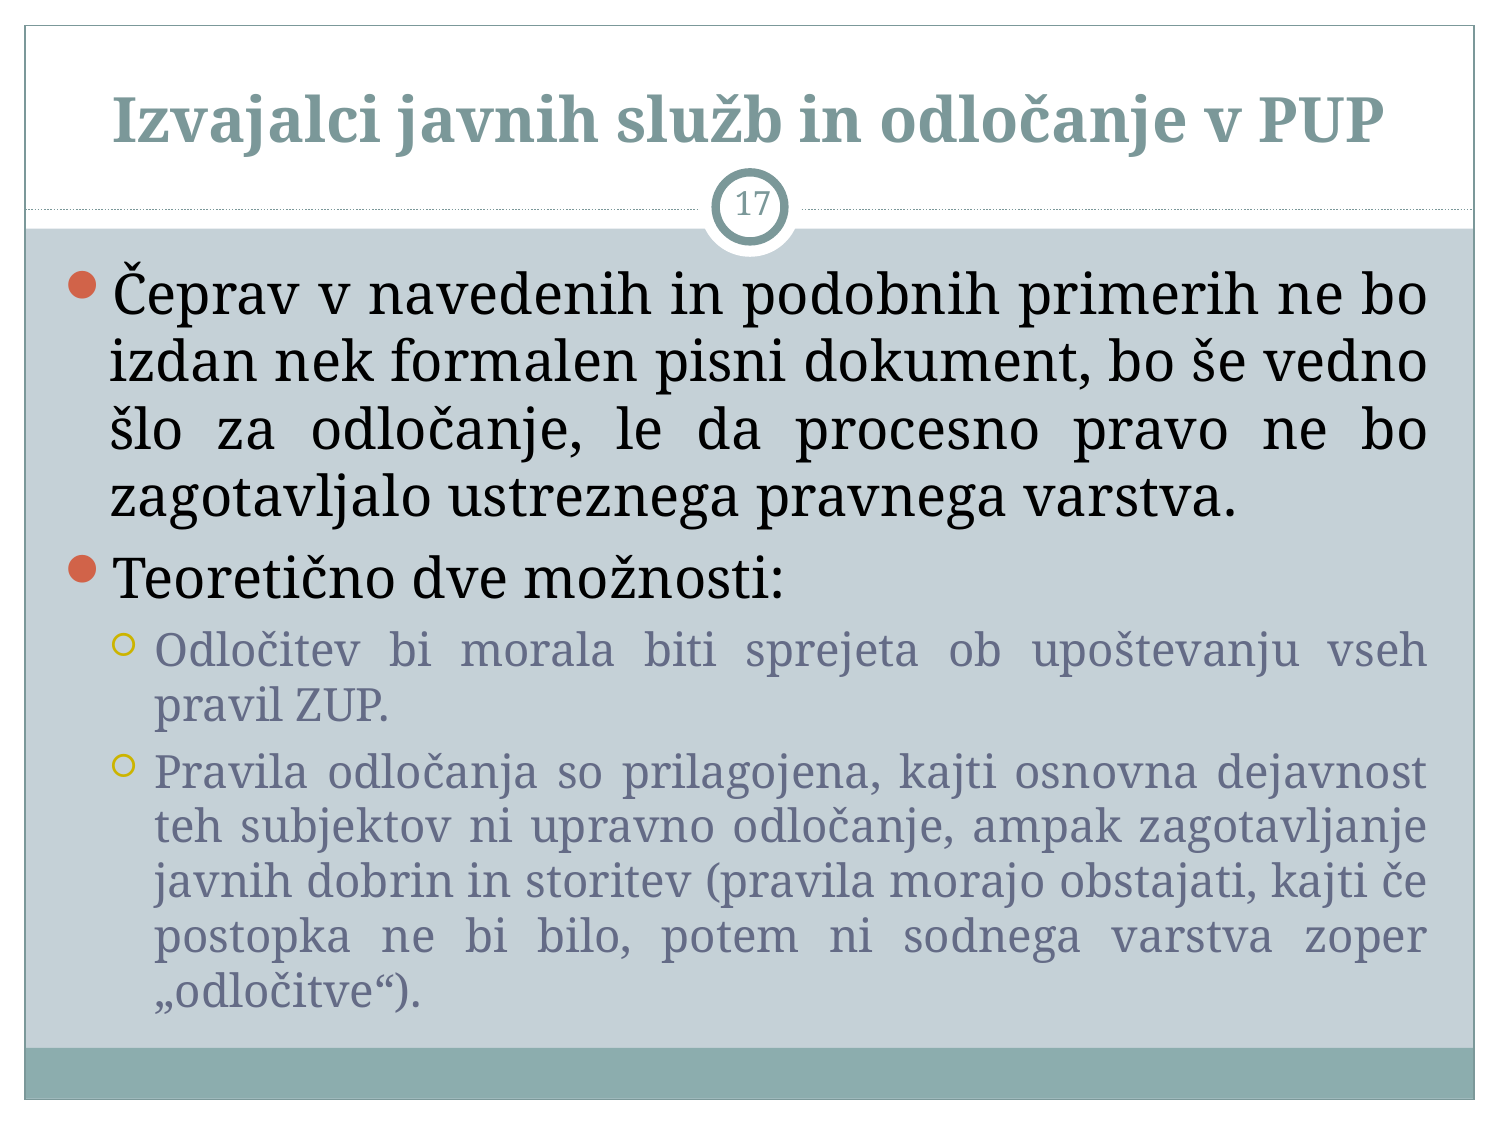

# Izvajalci javnih služb in odločanje v PUP
Čeprav v navedenih in podobnih primerih ne bo izdan nek formalen pisni dokument, bo še vedno šlo za odločanje, le da procesno pravo ne bo zagotavljalo ustreznega pravnega varstva.
Teoretično dve možnosti:
Odločitev bi morala biti sprejeta ob upoštevanju vseh pravil ZUP.
Pravila odločanja so prilagojena, kajti osnovna dejavnost teh subjektov ni upravno odločanje, ampak zagotavljanje javnih dobrin in storitev (pravila morajo obstajati, kajti če postopka ne bi bilo, potem ni sodnega varstva zoper „odločitve“).